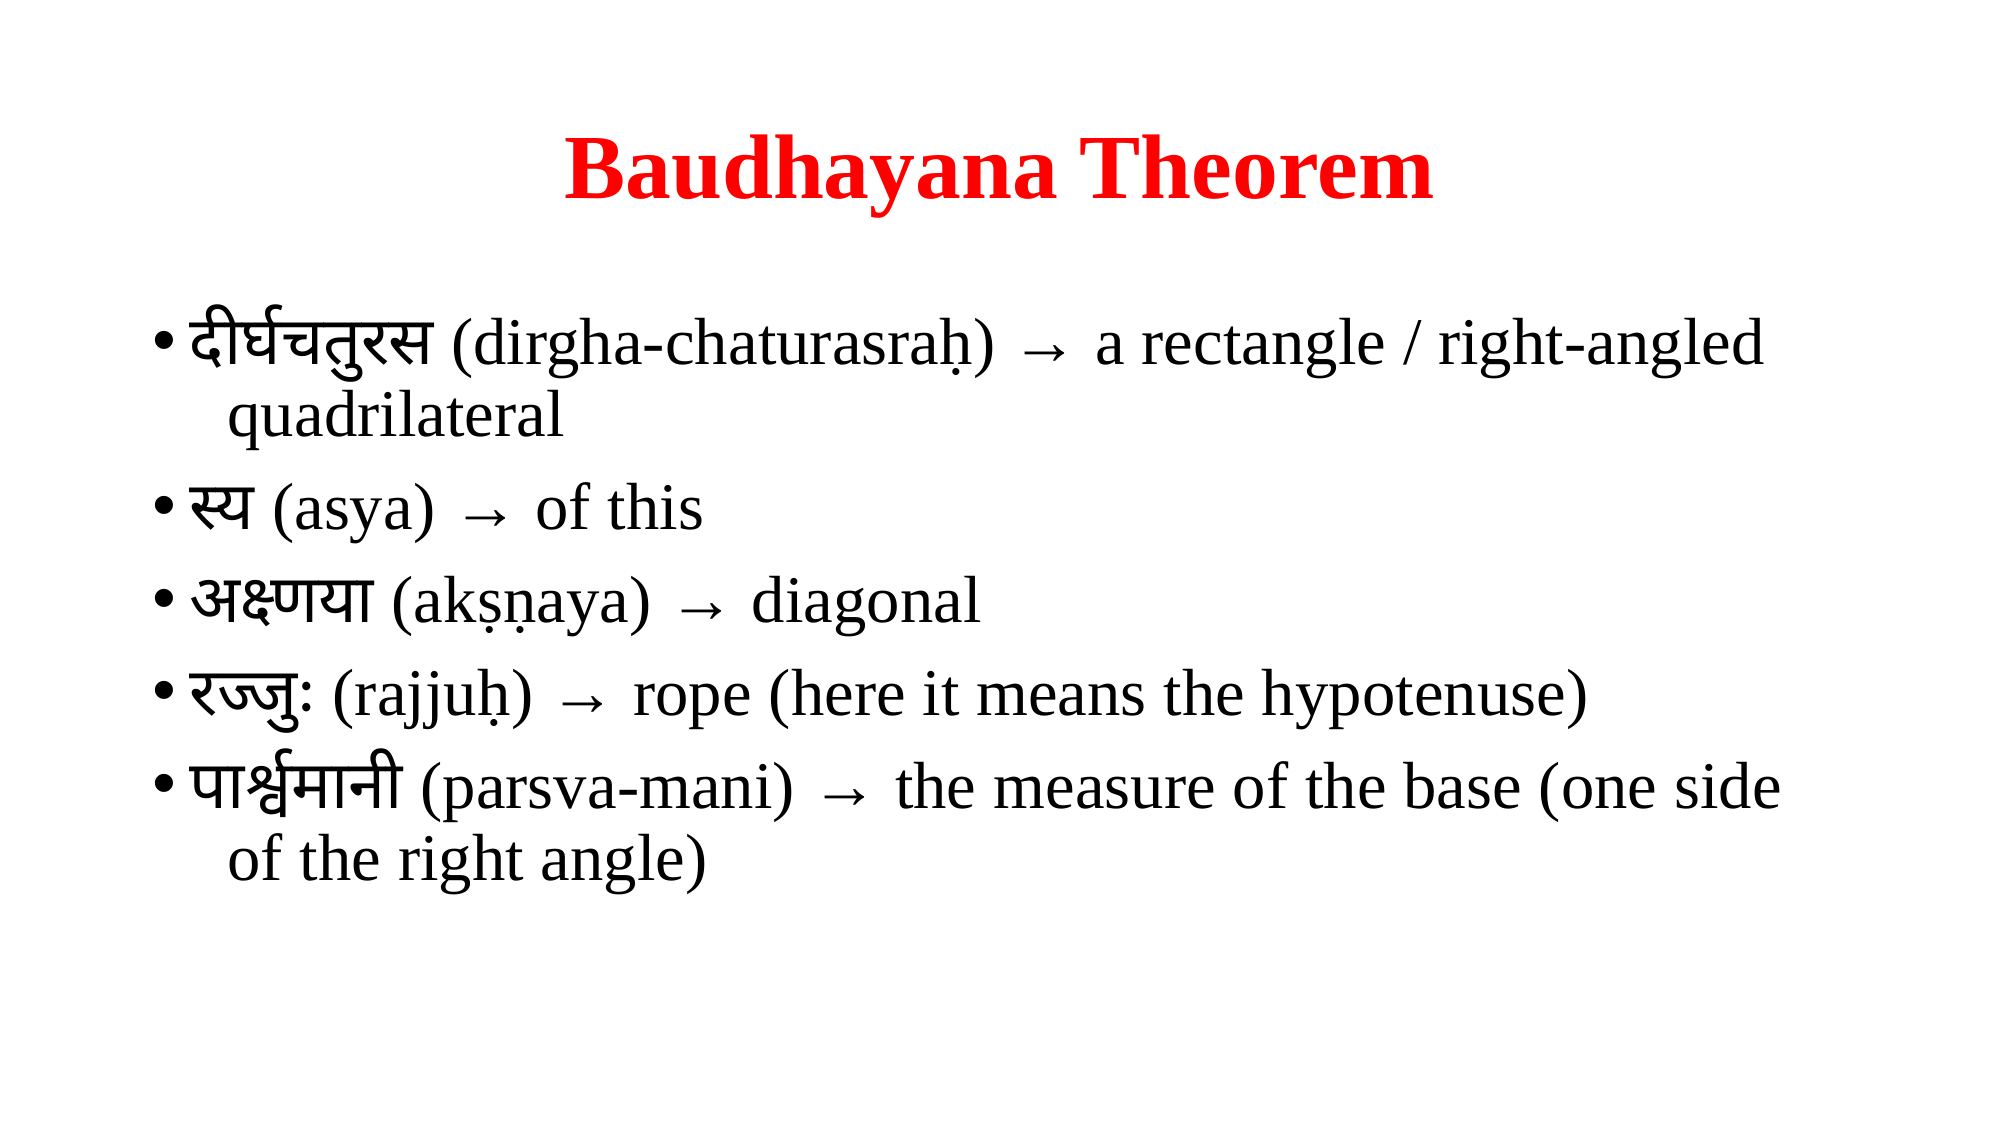

# Baudhayana Theorem
दीर्घचतुरस (dirgha-chaturasraḥ) → a rectangle / right-angled quadrilateral
स्य (asya) → of this
अक्ष्णया (akṣṇaya) → diagonal
रज्जुः (rajjuḥ) → rope (here it means the hypotenuse)
पार्श्वमानी (parsva-mani) → the measure of the base (one side of the right angle)